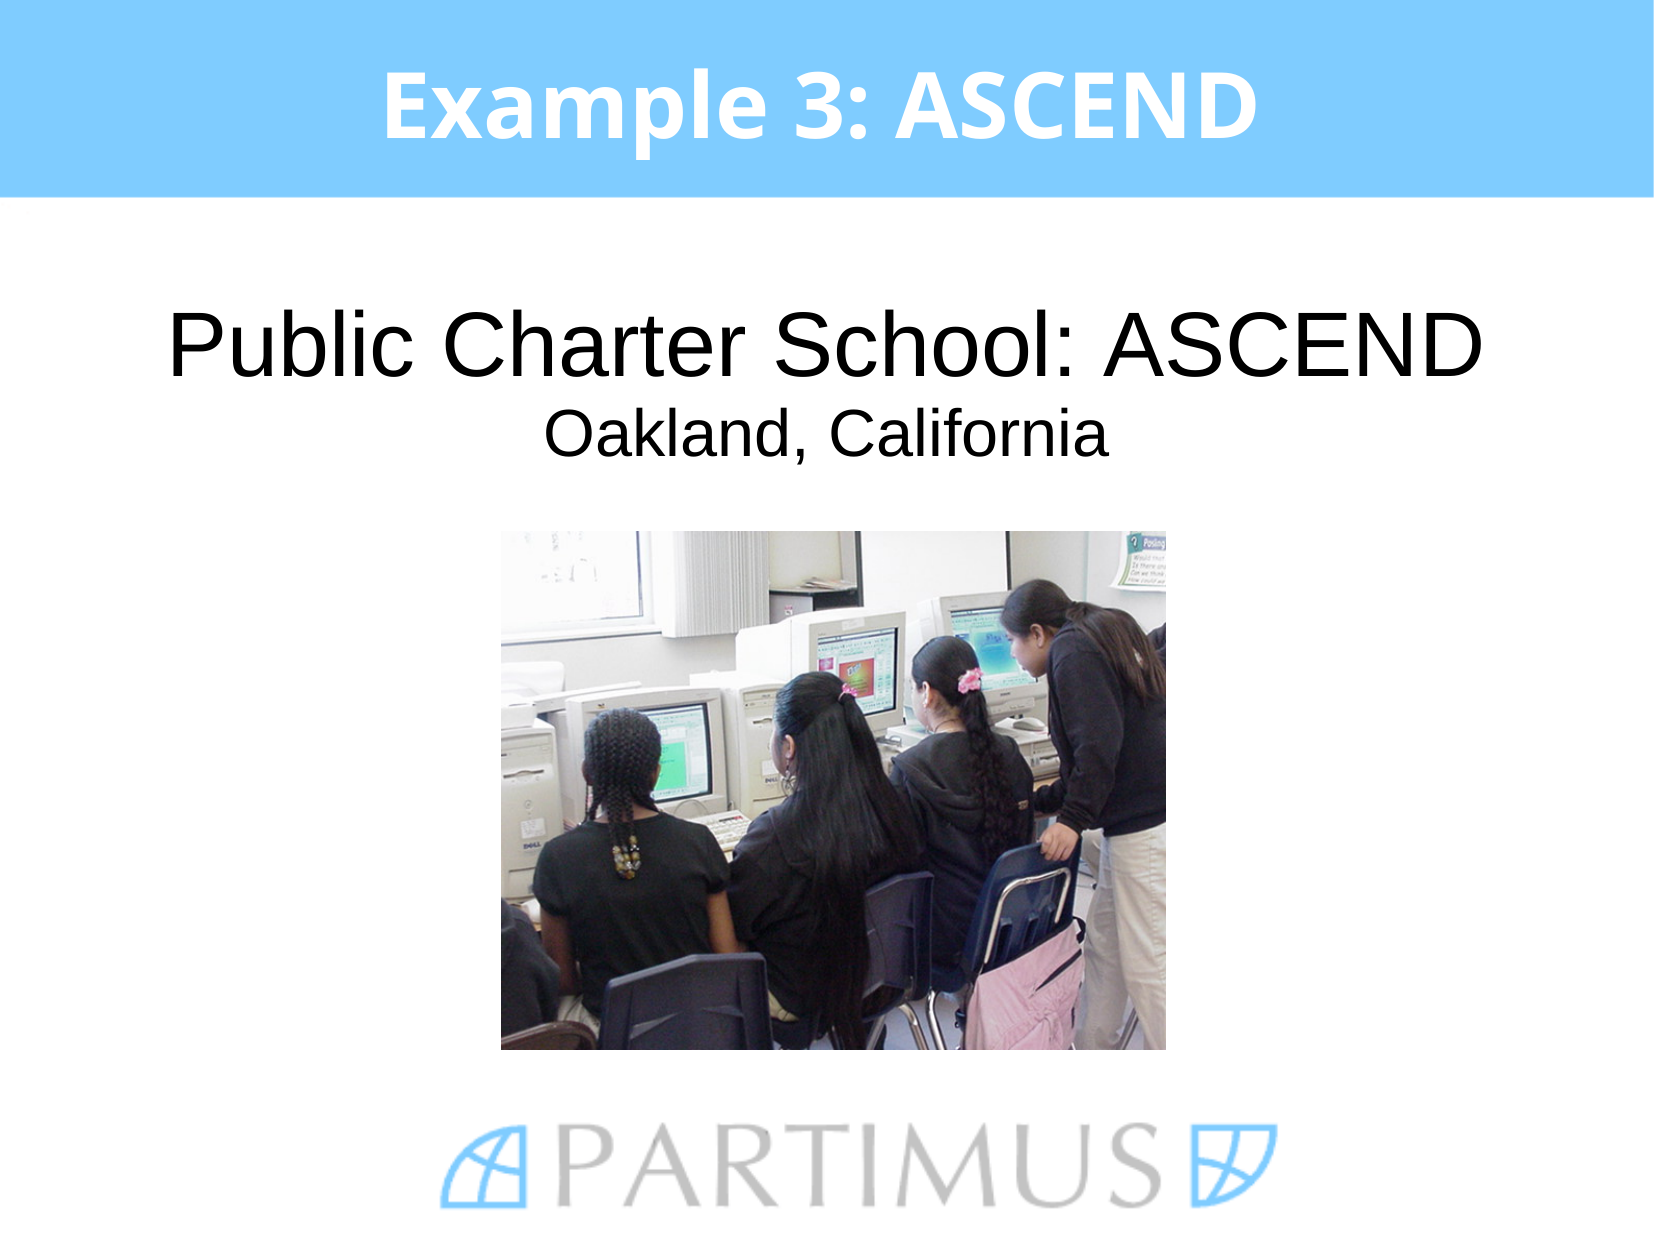

Example 3: ASCEND
# Public Charter School: ASCEND
Oakland, California